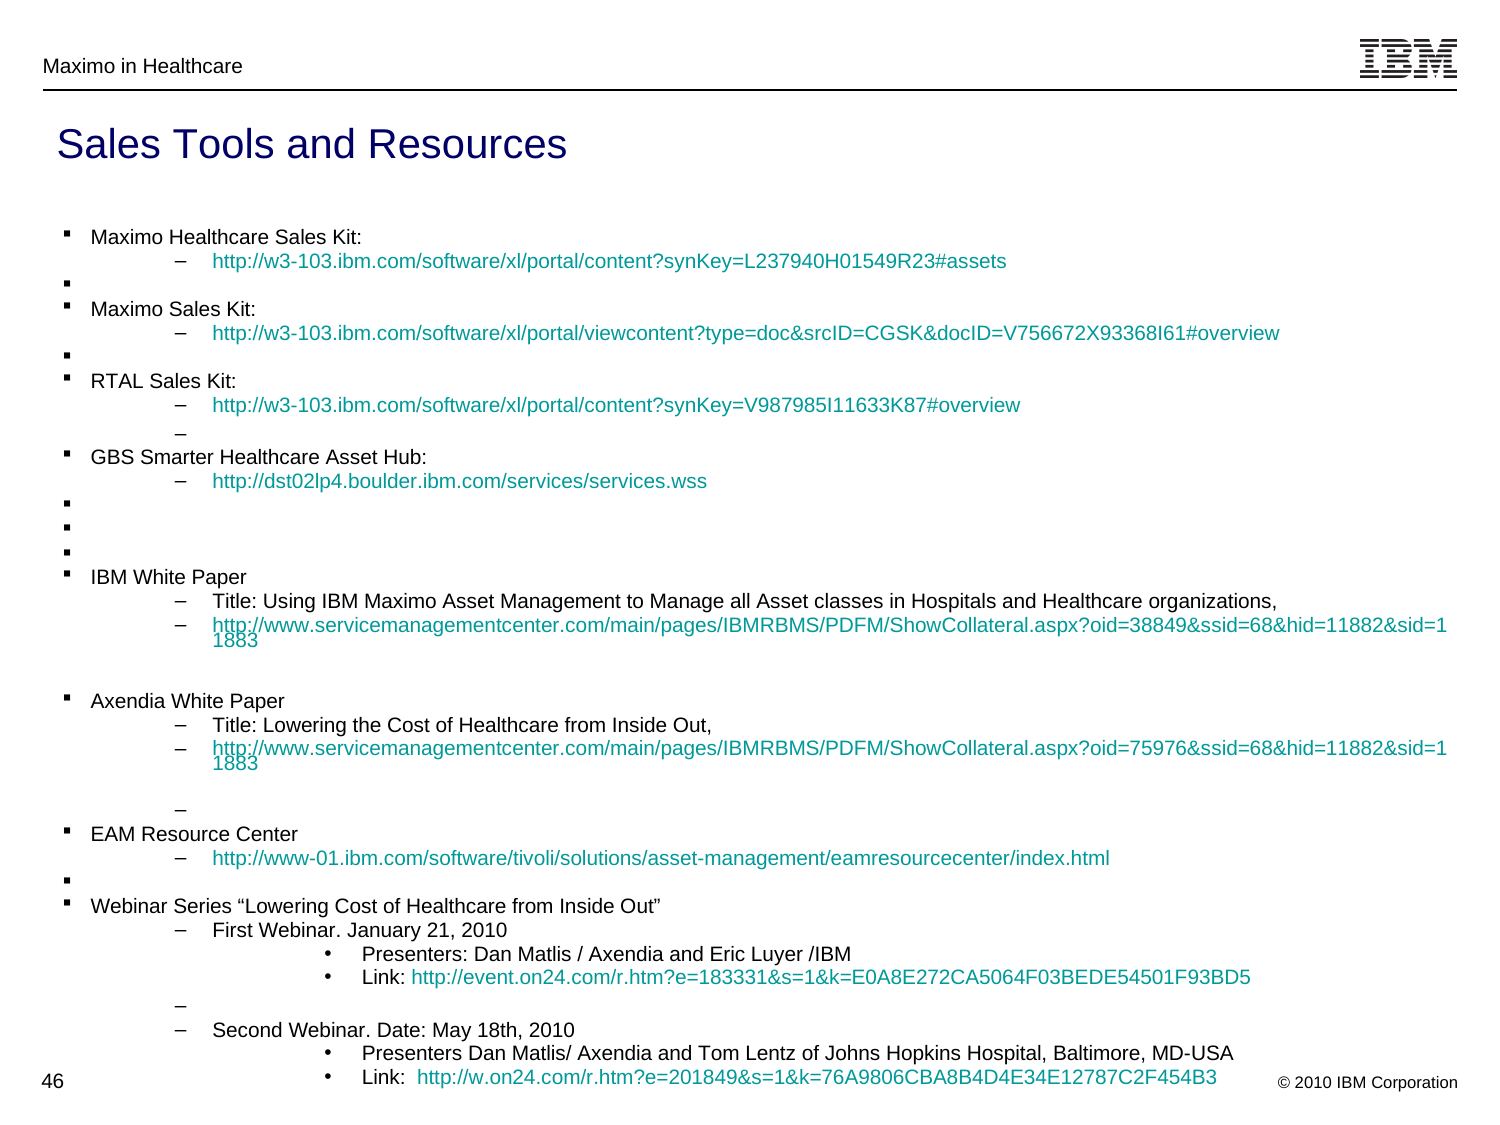

# Sales Tools and Resources
Maximo Healthcare Sales Kit:
http://w3-103.ibm.com/software/xl/portal/content?synKey=L237940H01549R23#assets
Maximo Sales Kit:
http://w3-103.ibm.com/software/xl/portal/viewcontent?type=doc&srcID=CGSK&docID=V756672X93368I61#overview
RTAL Sales Kit:
http://w3-103.ibm.com/software/xl/portal/content?synKey=V987985I11633K87#overview
GBS Smarter Healthcare Asset Hub:
http://dst02lp4.boulder.ibm.com/services/services.wss
IBM White Paper
Title: Using IBM Maximo Asset Management to Manage all Asset classes in Hospitals and Healthcare organizations,
http://www.servicemanagementcenter.com/main/pages/IBMRBMS/PDFM/ShowCollateral.aspx?oid=38849&ssid=68&hid=11882&sid=11883
Axendia White Paper
Title: Lowering the Cost of Healthcare from Inside Out,
http://www.servicemanagementcenter.com/main/pages/IBMRBMS/PDFM/ShowCollateral.aspx?oid=75976&ssid=68&hid=11882&sid=11883
EAM Resource Center
http://www-01.ibm.com/software/tivoli/solutions/asset-management/eamresourcecenter/index.html
Webinar Series “Lowering Cost of Healthcare from Inside Out”
First Webinar. January 21, 2010
Presenters: Dan Matlis / Axendia and Eric Luyer /IBM
Link: http://event.on24.com/r.htm?e=183331&s=1&k=E0A8E272CA5064F03BEDE54501F93BD5
Second Webinar. Date: May 18th, 2010
Presenters Dan Matlis/ Axendia and Tom Lentz of Johns Hopkins Hospital, Baltimore, MD-USA
Link: http://w.on24.com/r.htm?e=201849&s=1&k=76A9806CBA8B4D4E34E12787C2F454B3